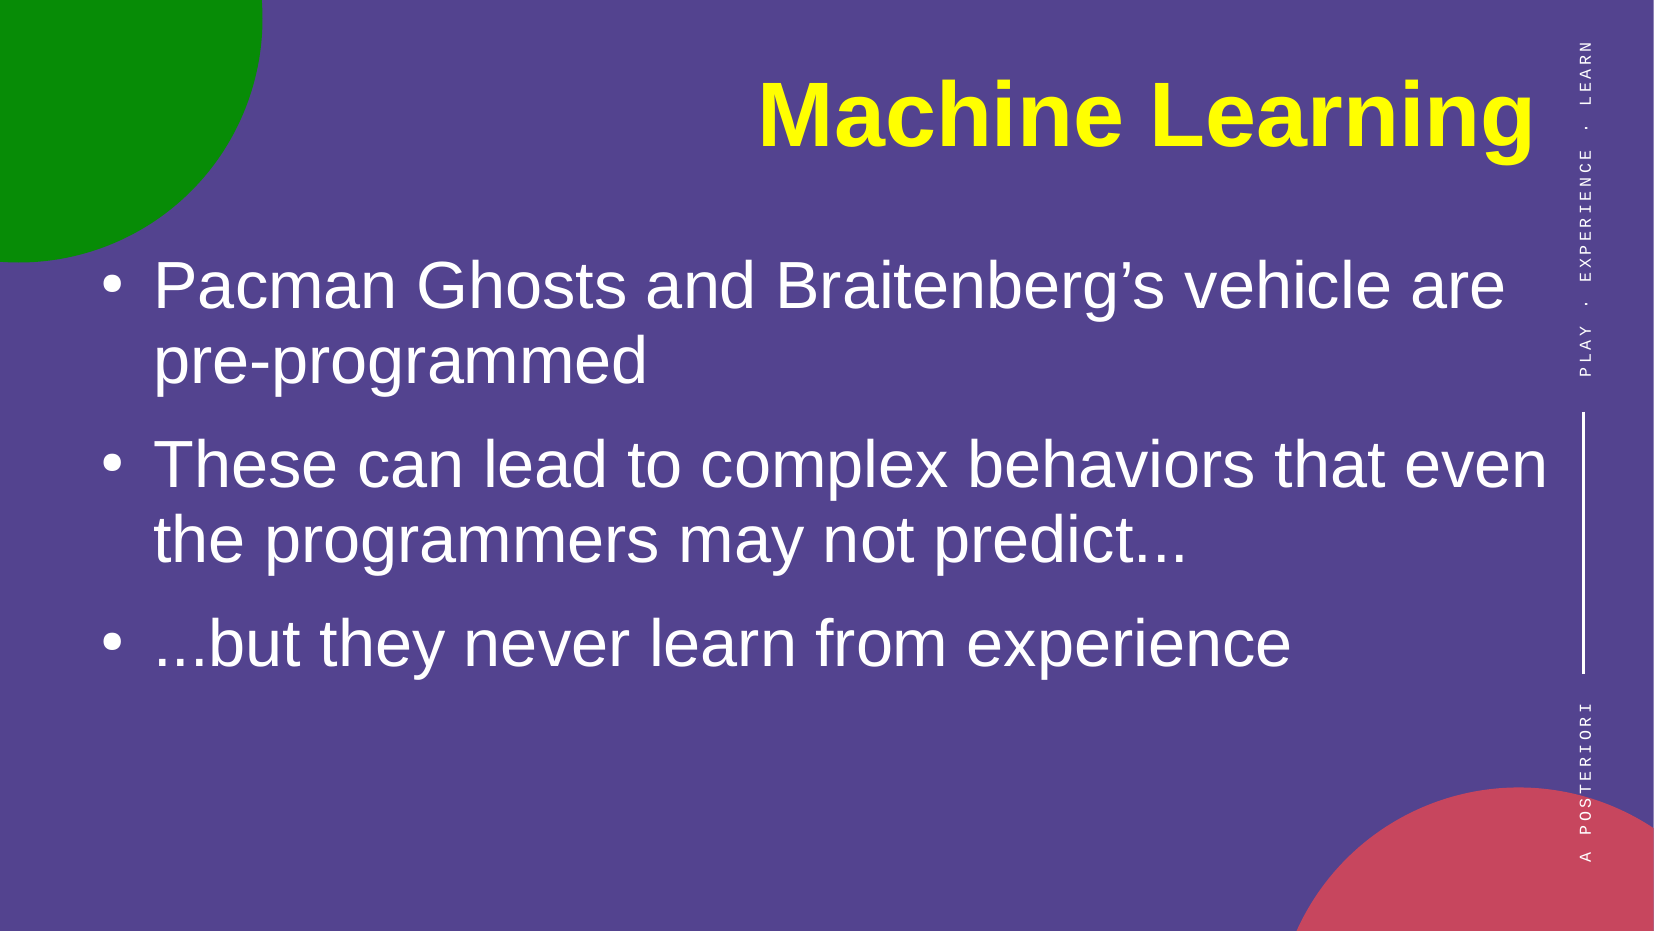

# Machine Learning
Pacman Ghosts and Braitenberg’s vehicle are pre-programmed
These can lead to complex behaviors that even the programmers may not predict...
...but they never learn from experience